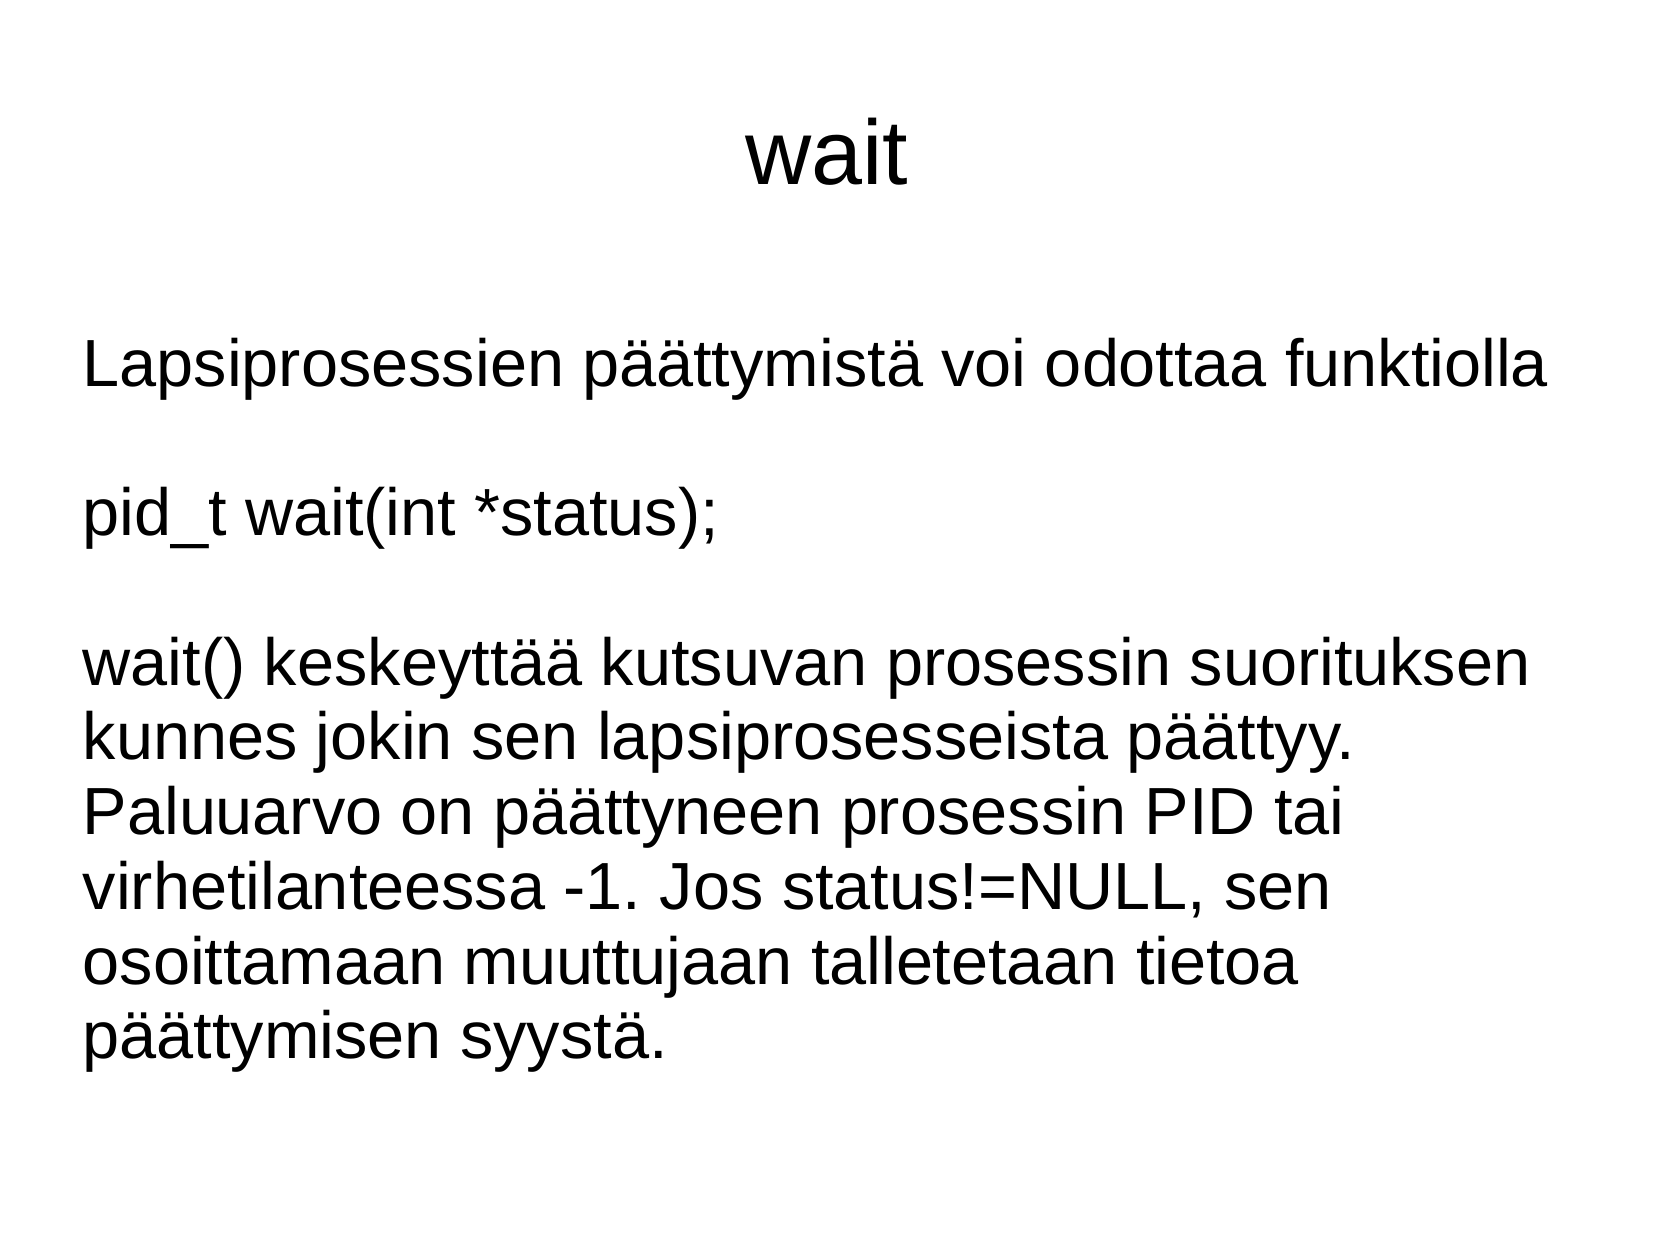

# wait
Lapsiprosessien päättymistä voi odottaa funktiolla
pid_t wait(int *status);
wait() keskeyttää kutsuvan prosessin suorituksen kunnes jokin sen lapsiprosesseista päättyy. Paluuarvo on päättyneen prosessin PID tai virhetilanteessa -1. Jos status!=NULL, sen osoittamaan muuttujaan talletetaan tietoa päättymisen syystä.